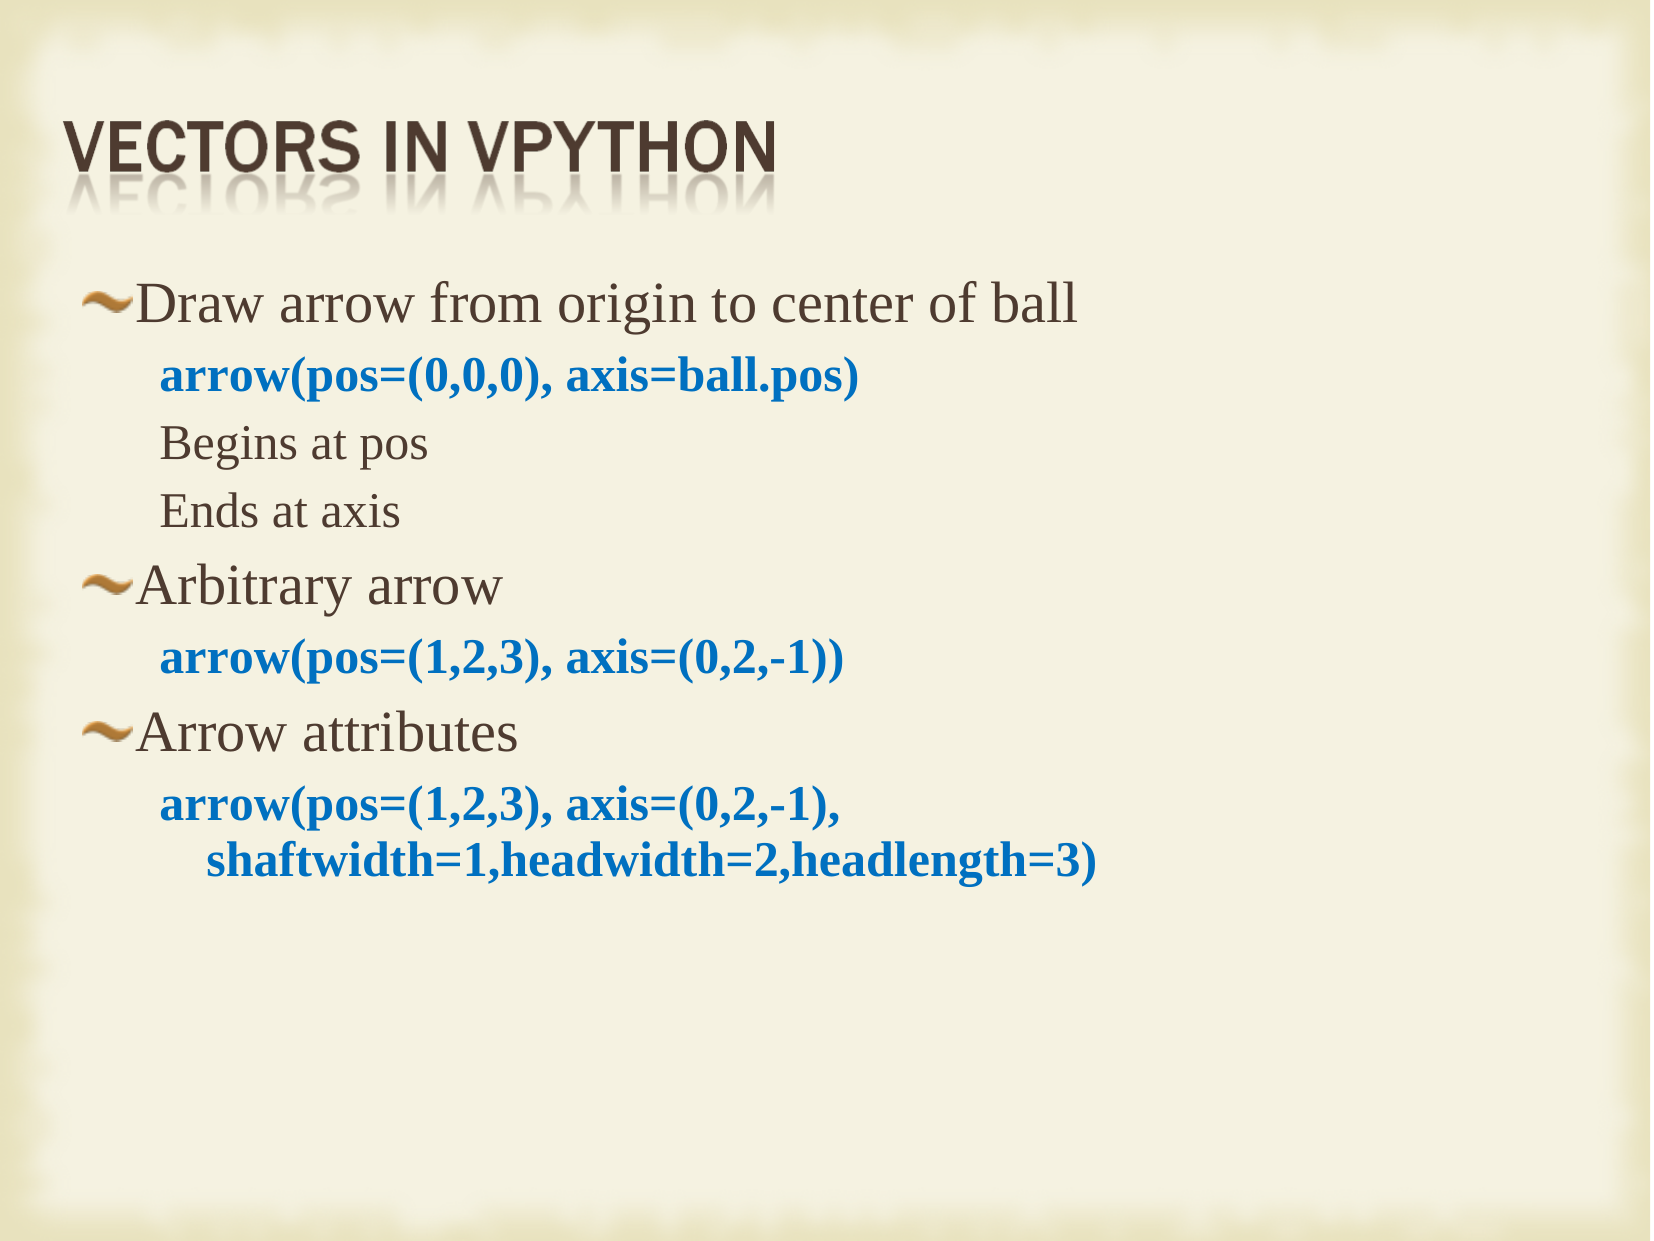

# Draw arrow from origin to center of ball
arrow(pos=(0,0,0), axis=ball.pos)
Begins at pos
Ends at axis
Arbitrary arrow
arrow(pos=(1,2,3), axis=(0,2,-1))
Arrow attributes
arrow(pos=(1,2,3), axis=(0,2,-1), shaftwidth=1,headwidth=2,headlength=3)